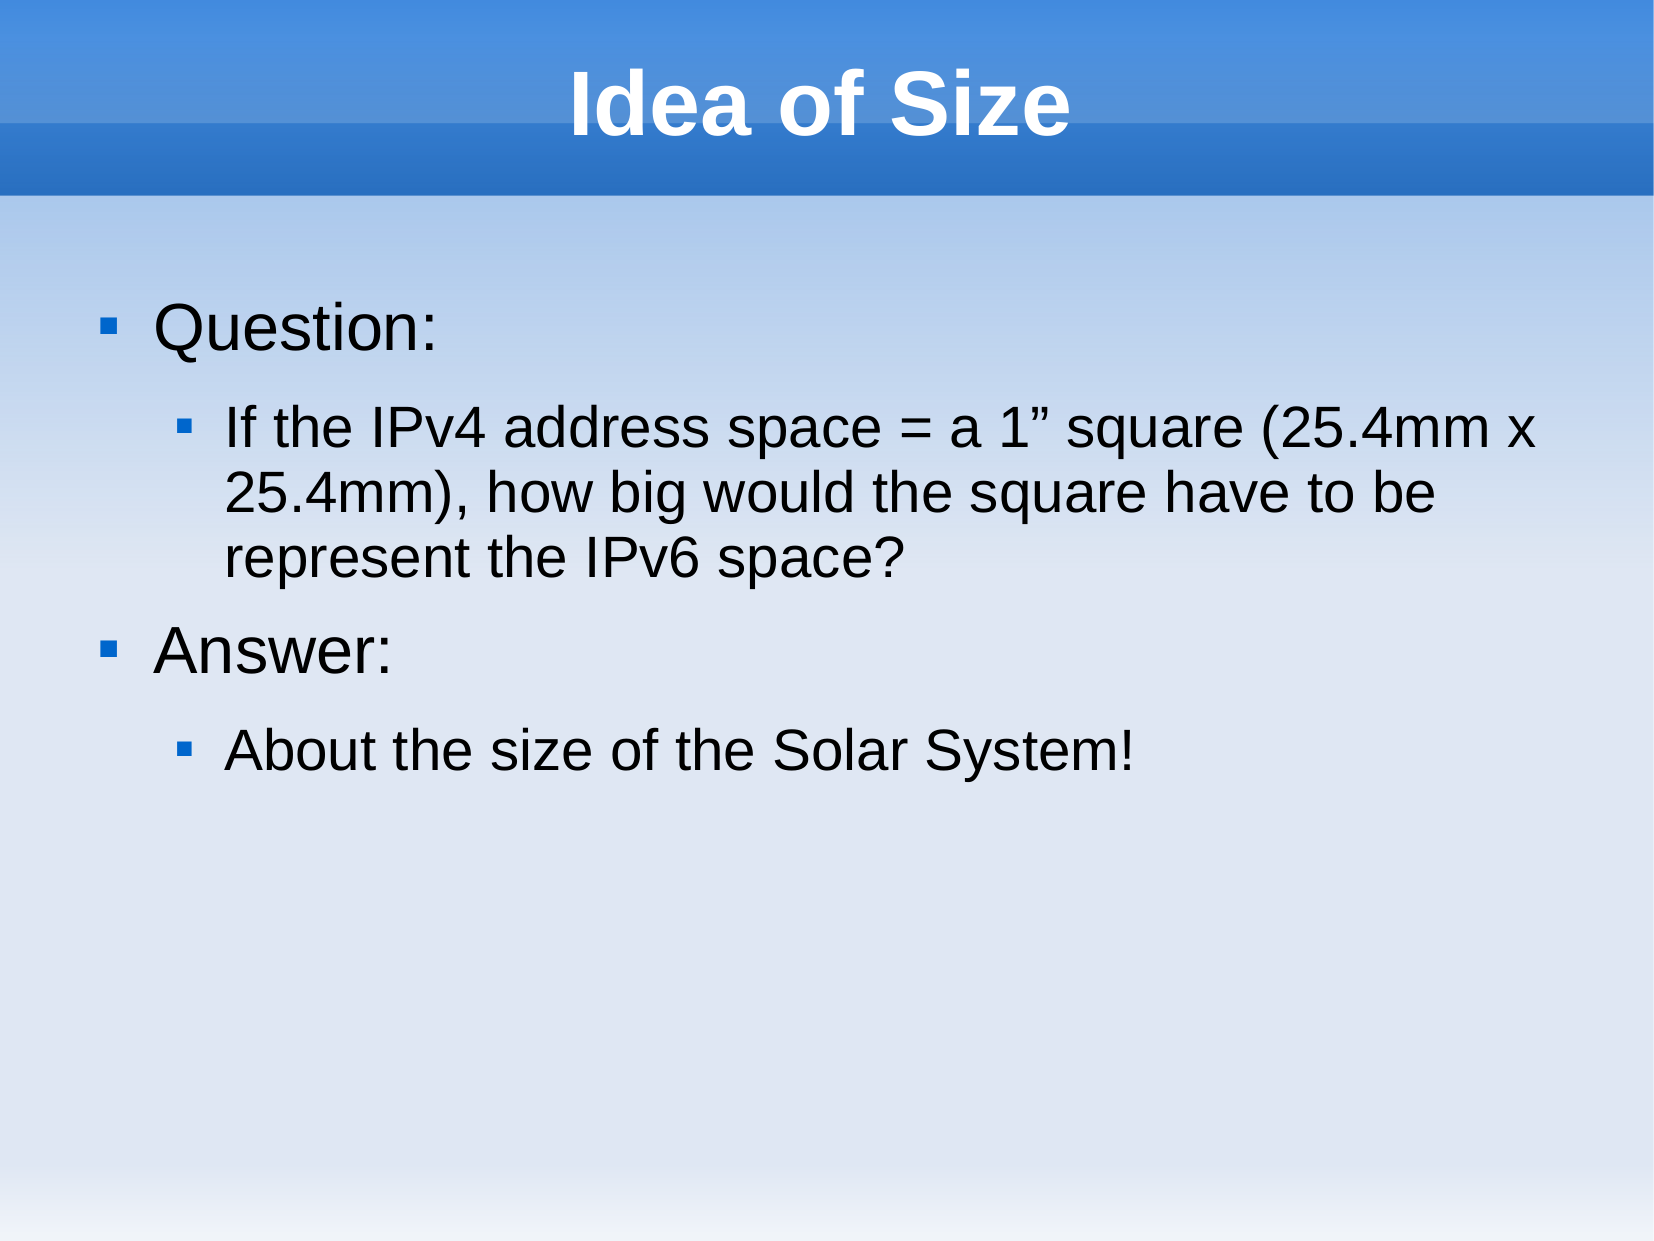

# Idea of Size
Question:
If the IPv4 address space = a 1” square (25.4mm x 25.4mm), how big would the square have to be represent the IPv6 space?
Answer:
About the size of the Solar System!